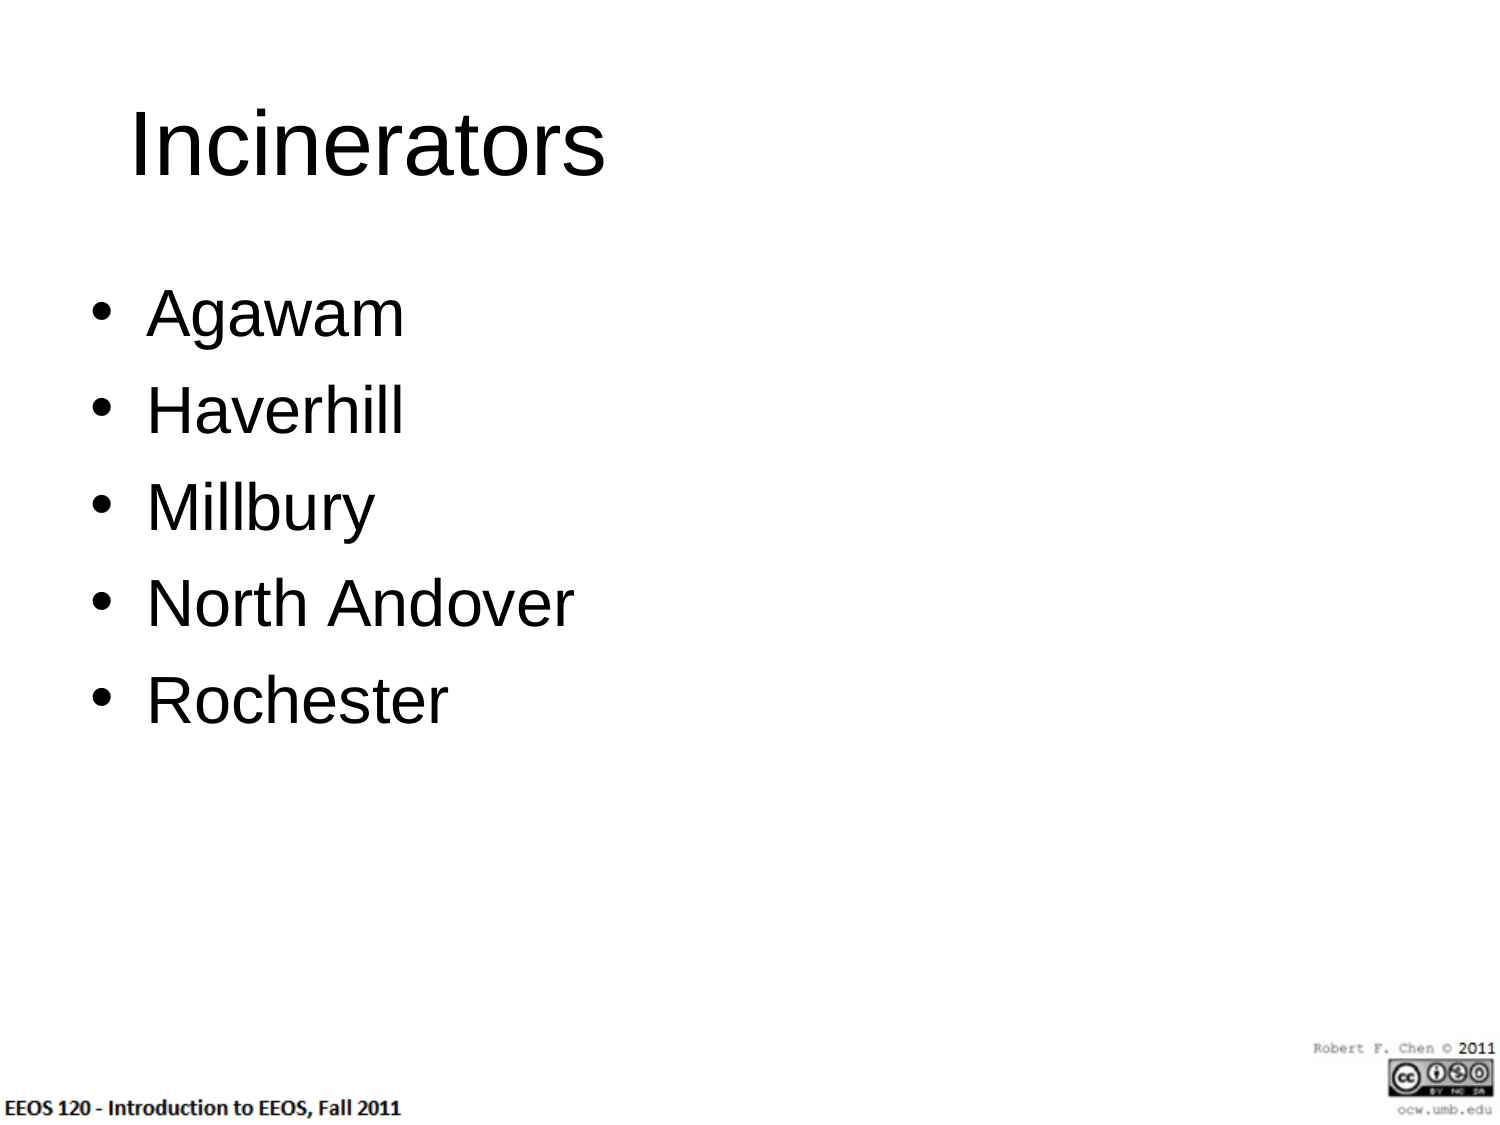

# Incinerators
Agawam
Haverhill
Millbury
North Andover
Rochester